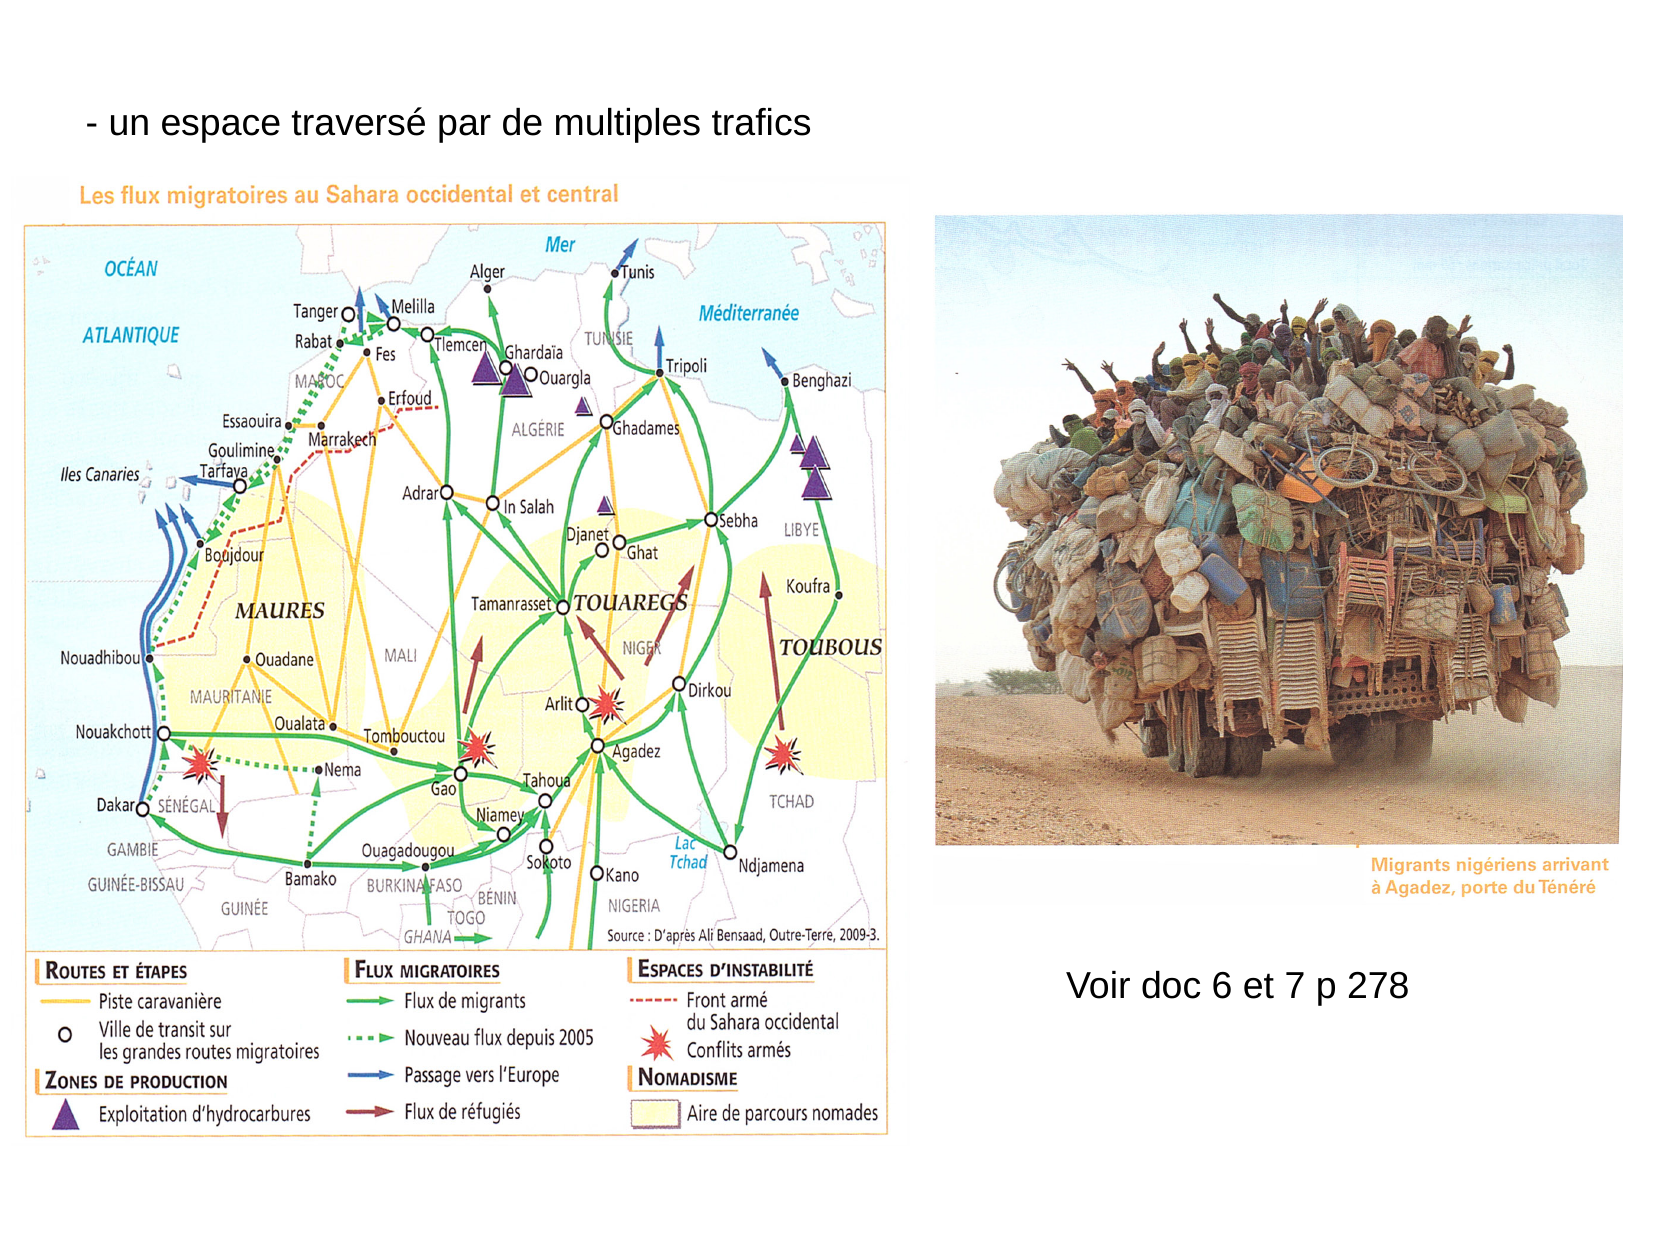

- un espace traversé par de multiples trafics
Voir doc 6 et 7 p 278